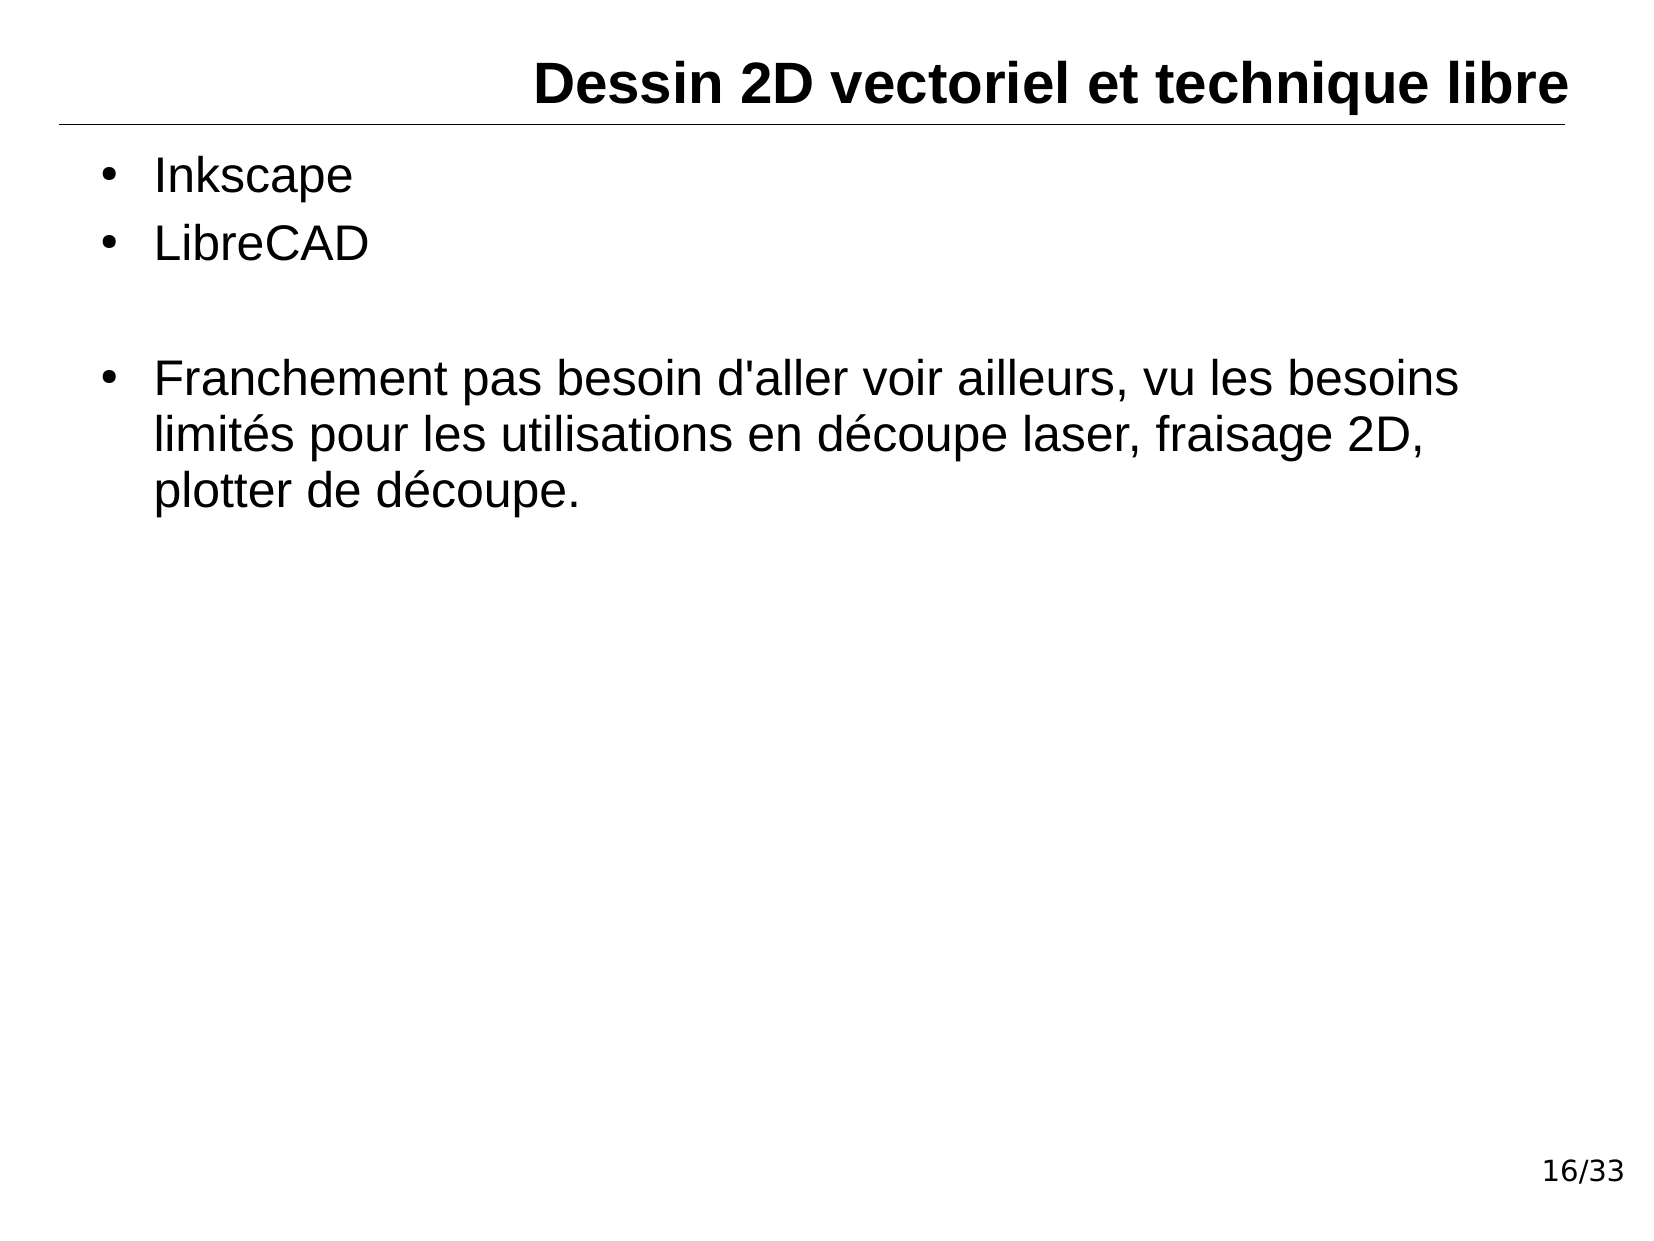

# Dessin 2D vectoriel et technique libre
Inkscape
LibreCAD
Franchement pas besoin d'aller voir ailleurs, vu les besoins limités pour les utilisations en découpe laser, fraisage 2D, plotter de découpe.
16